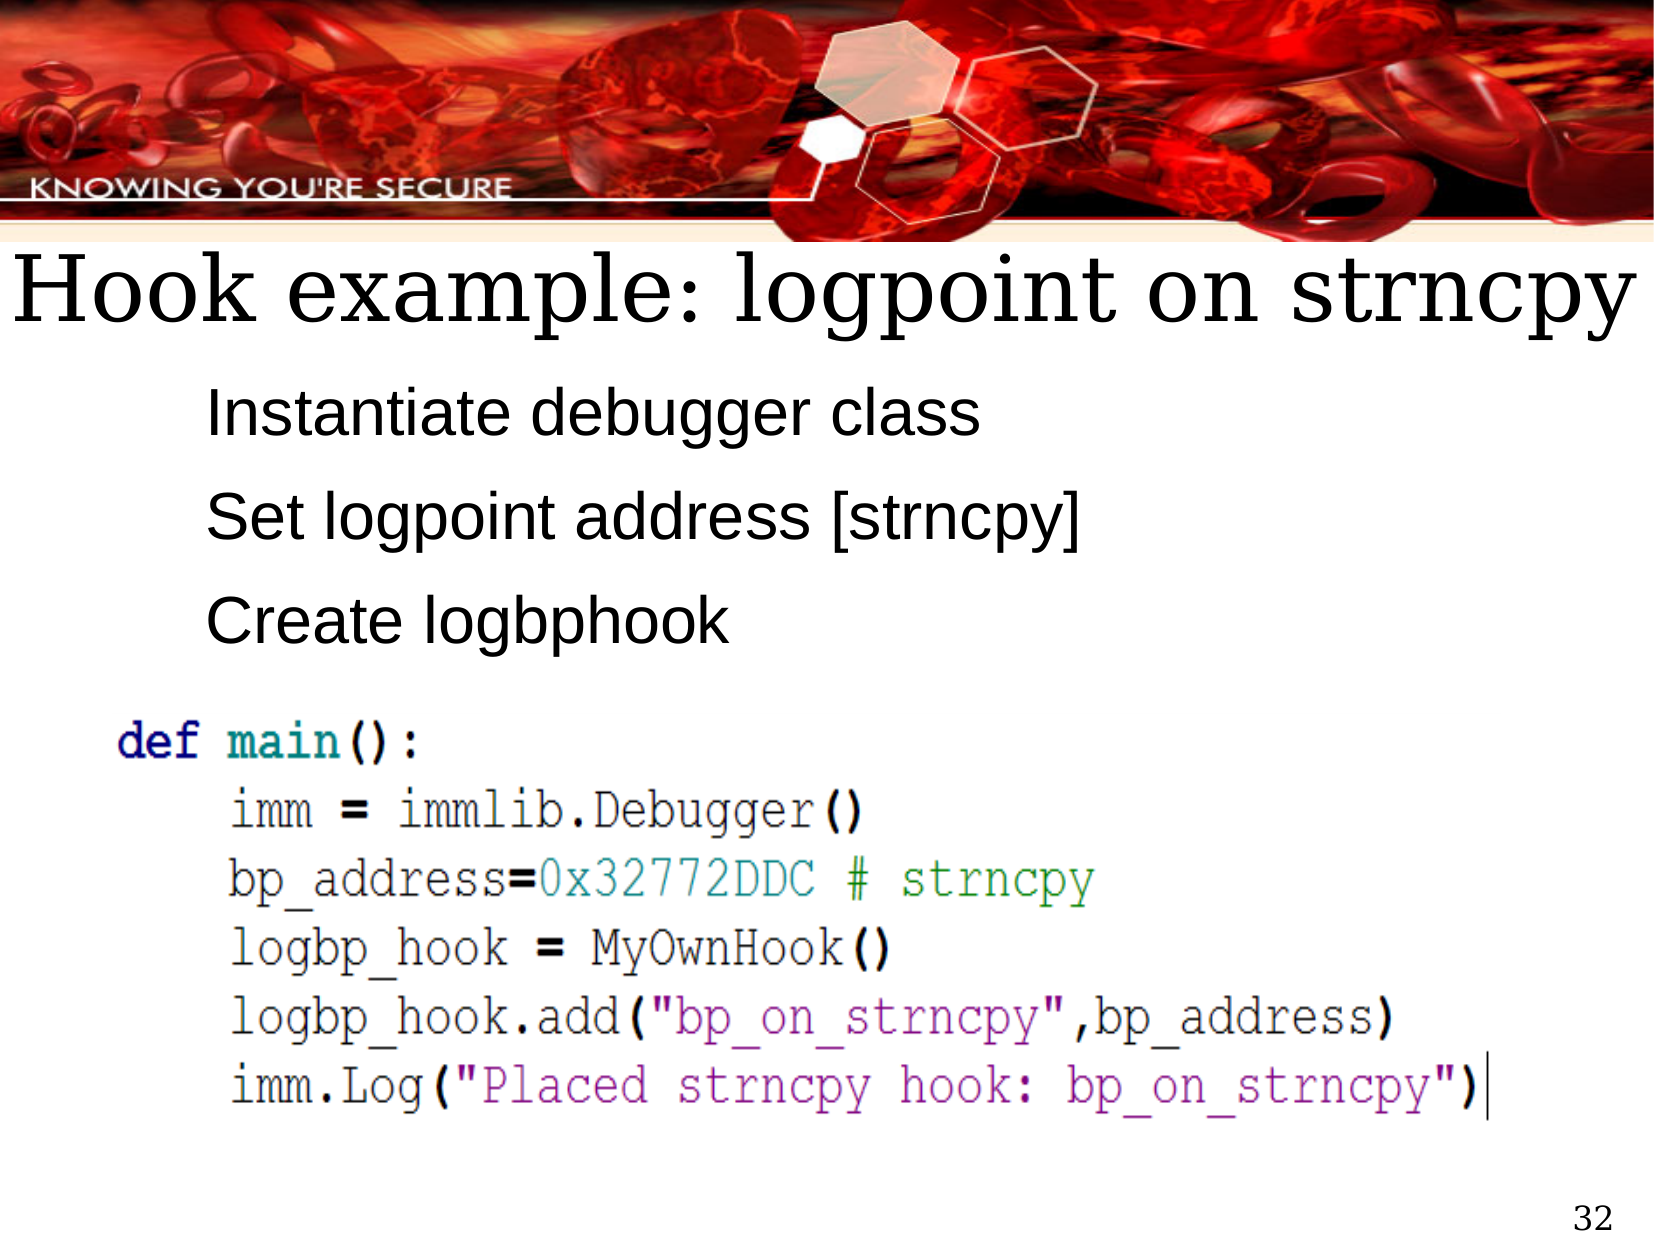

# Hook example: logpoint on strncpy
Instantiate debugger class
Set logpoint address [strncpy]
Create logbphook